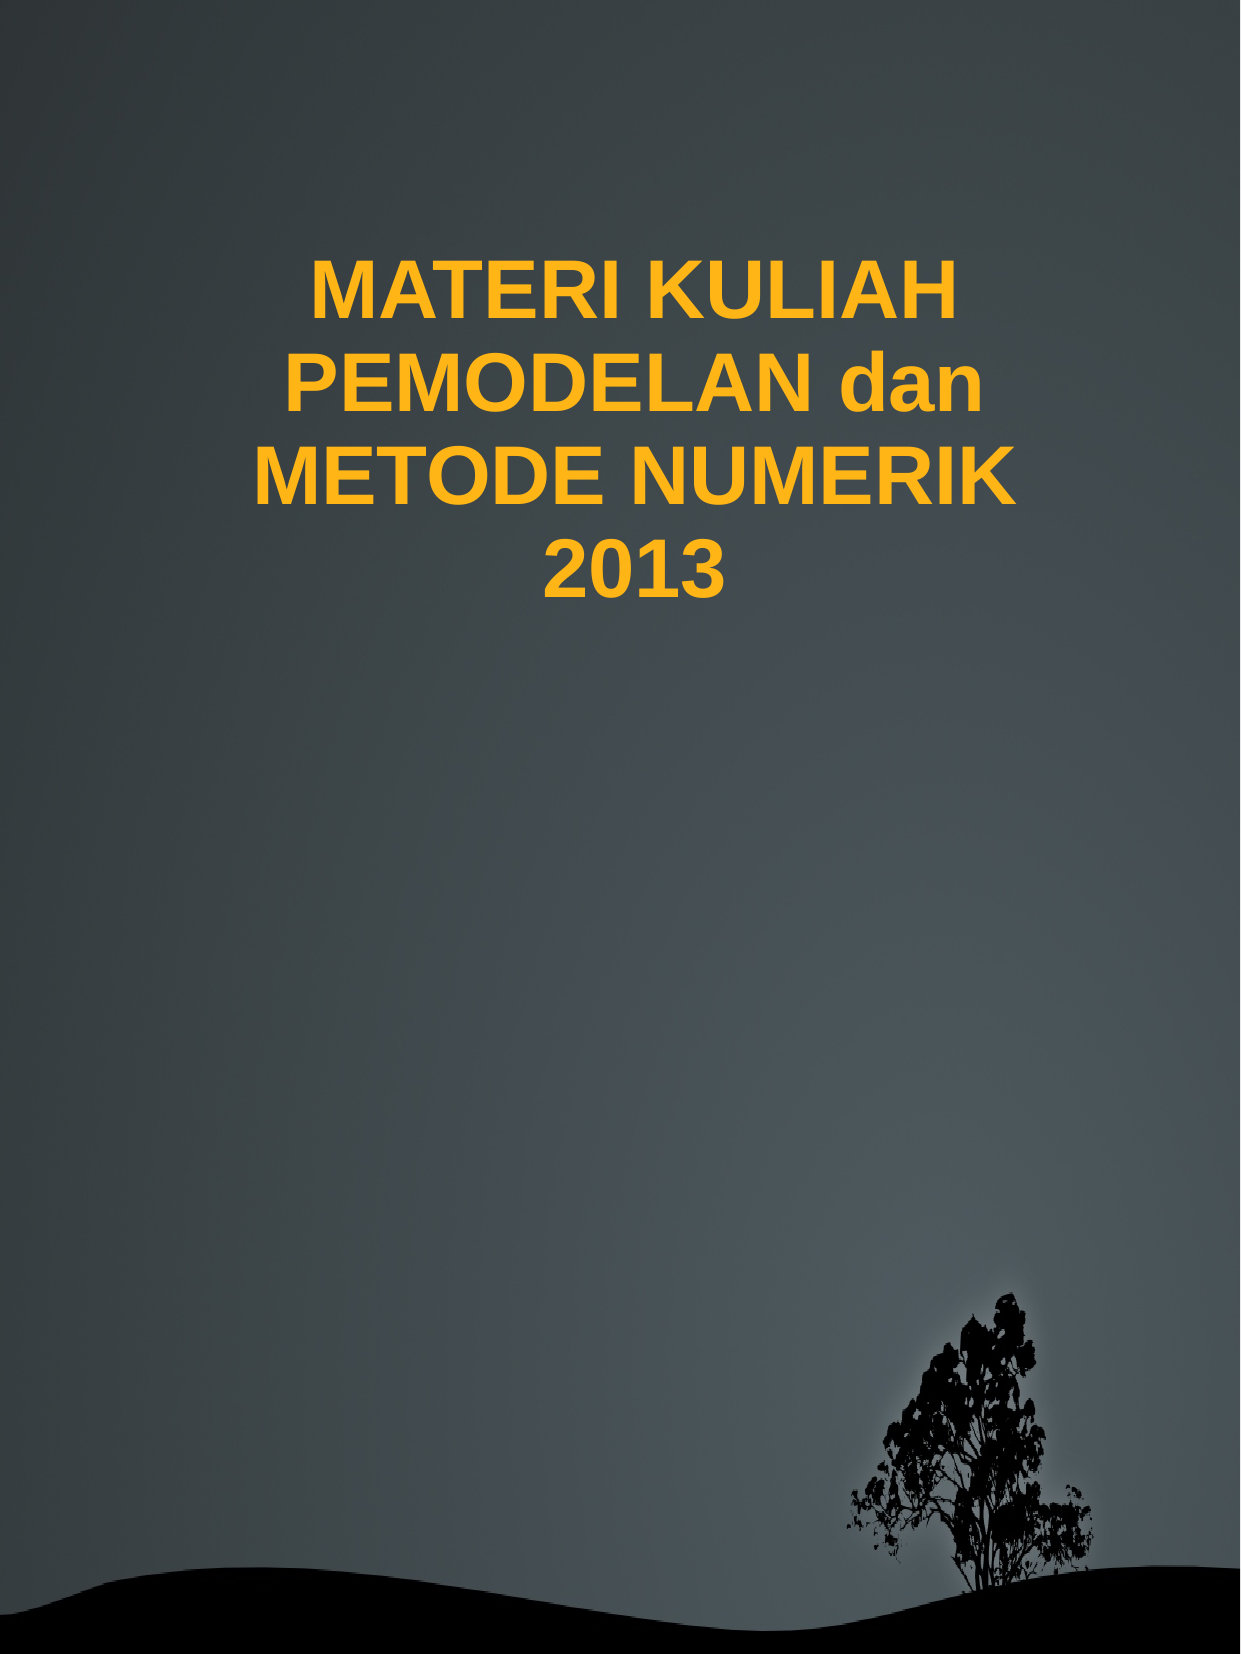

MATERI KULIAH
PEMODELAN dan METODE NUMERIK
2013